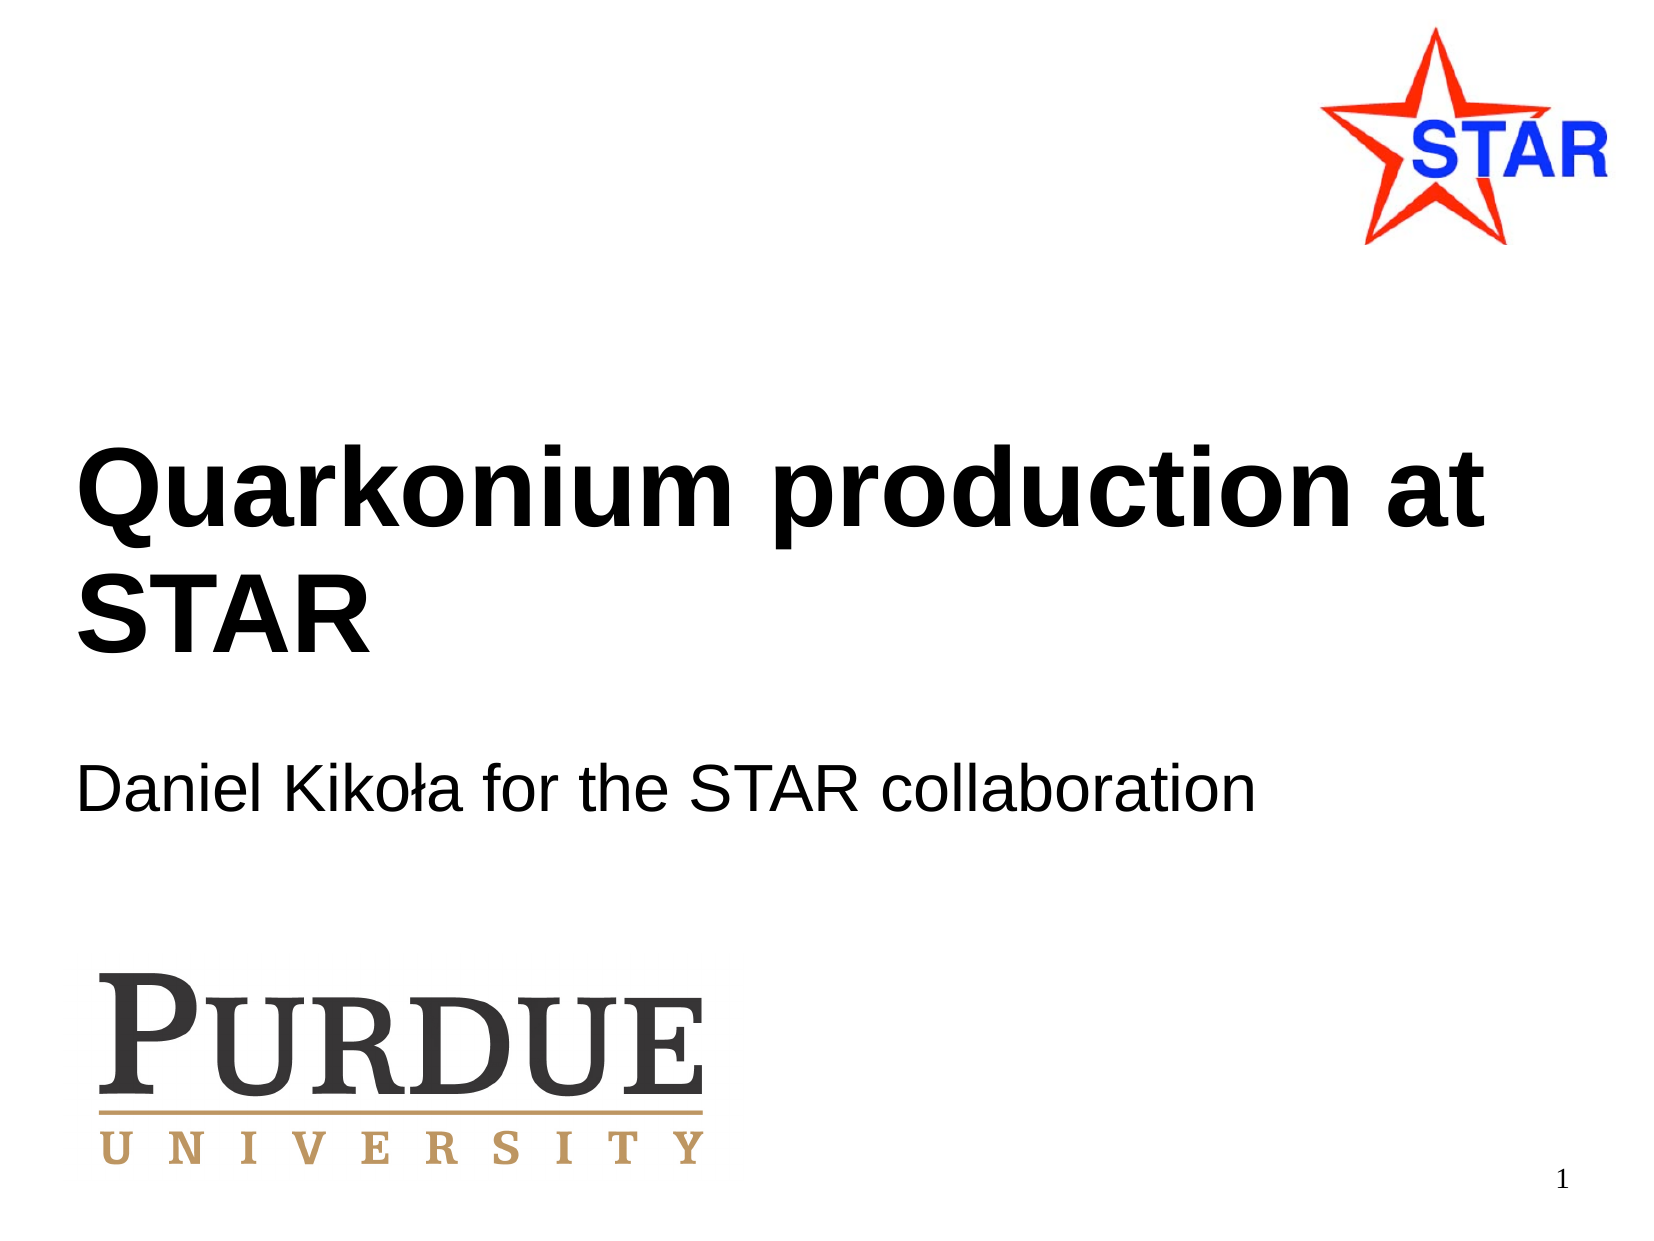

# Quarkonium production at STAR
Daniel Kikoła for the STAR collaboration
1